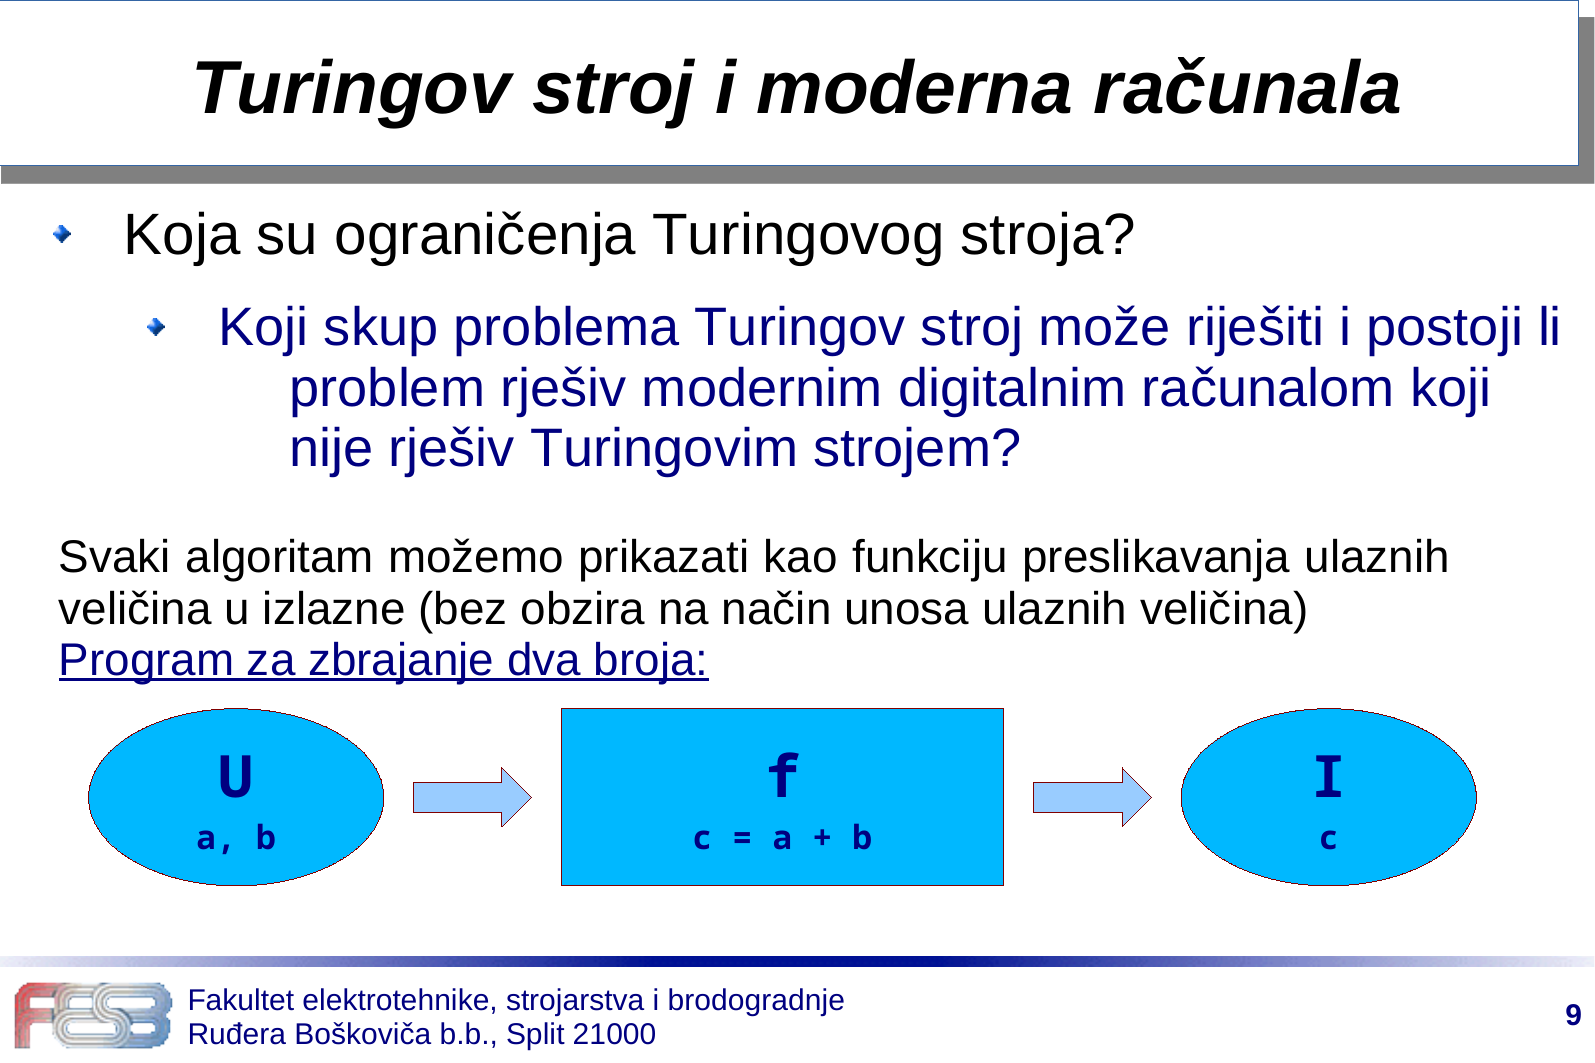

# Turingov stroj i moderna računala
Koja su ograničenja Turingovog stroja?
Koji skup problema Turingov stroj može riješiti i postoji li problem rješiv modernim digitalnim računalom koji nije rješiv Turingovim strojem?
Svaki algoritam možemo prikazati kao funkciju preslikavanja ulaznih veličina u izlazne (bez obzira na način unosa ulaznih veličina)
Program za zbrajanje dva broja:
U
a, b
f
c = a + b
I
c